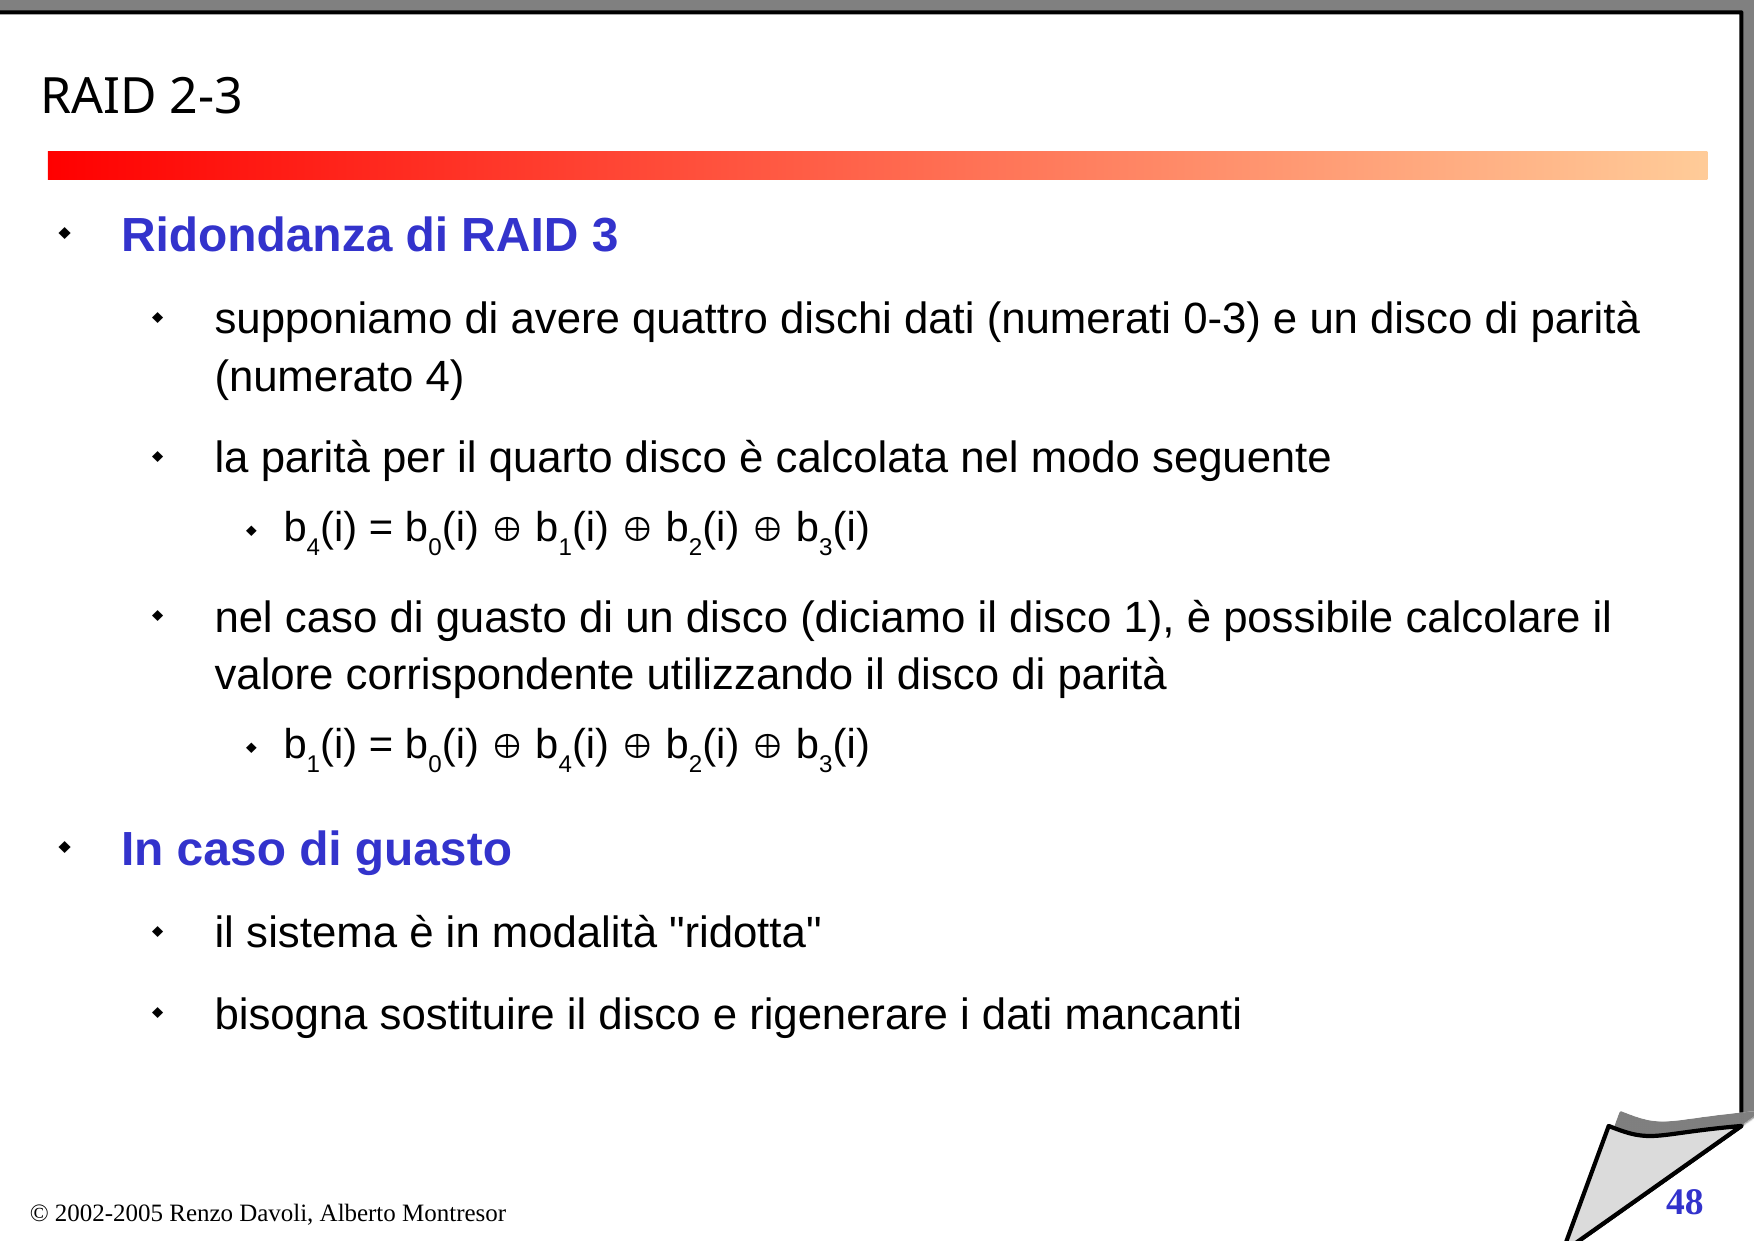

# RAID 2-3
Ridondanza di RAID 3
supponiamo di avere quattro dischi dati (numerati 0-3) e un disco di parità (numerato 4)
la parità per il quarto disco è calcolata nel modo seguente
b4(i) = b0(i)  b1(i)  b2(i)  b3(i)
nel caso di guasto di un disco (diciamo il disco 1), è possibile calcolare il valore corrispondente utilizzando il disco di parità
b1(i) = b0(i)  b4(i)  b2(i)  b3(i)
In caso di guasto
il sistema è in modalità "ridotta"
bisogna sostituire il disco e rigenerare i dati mancanti